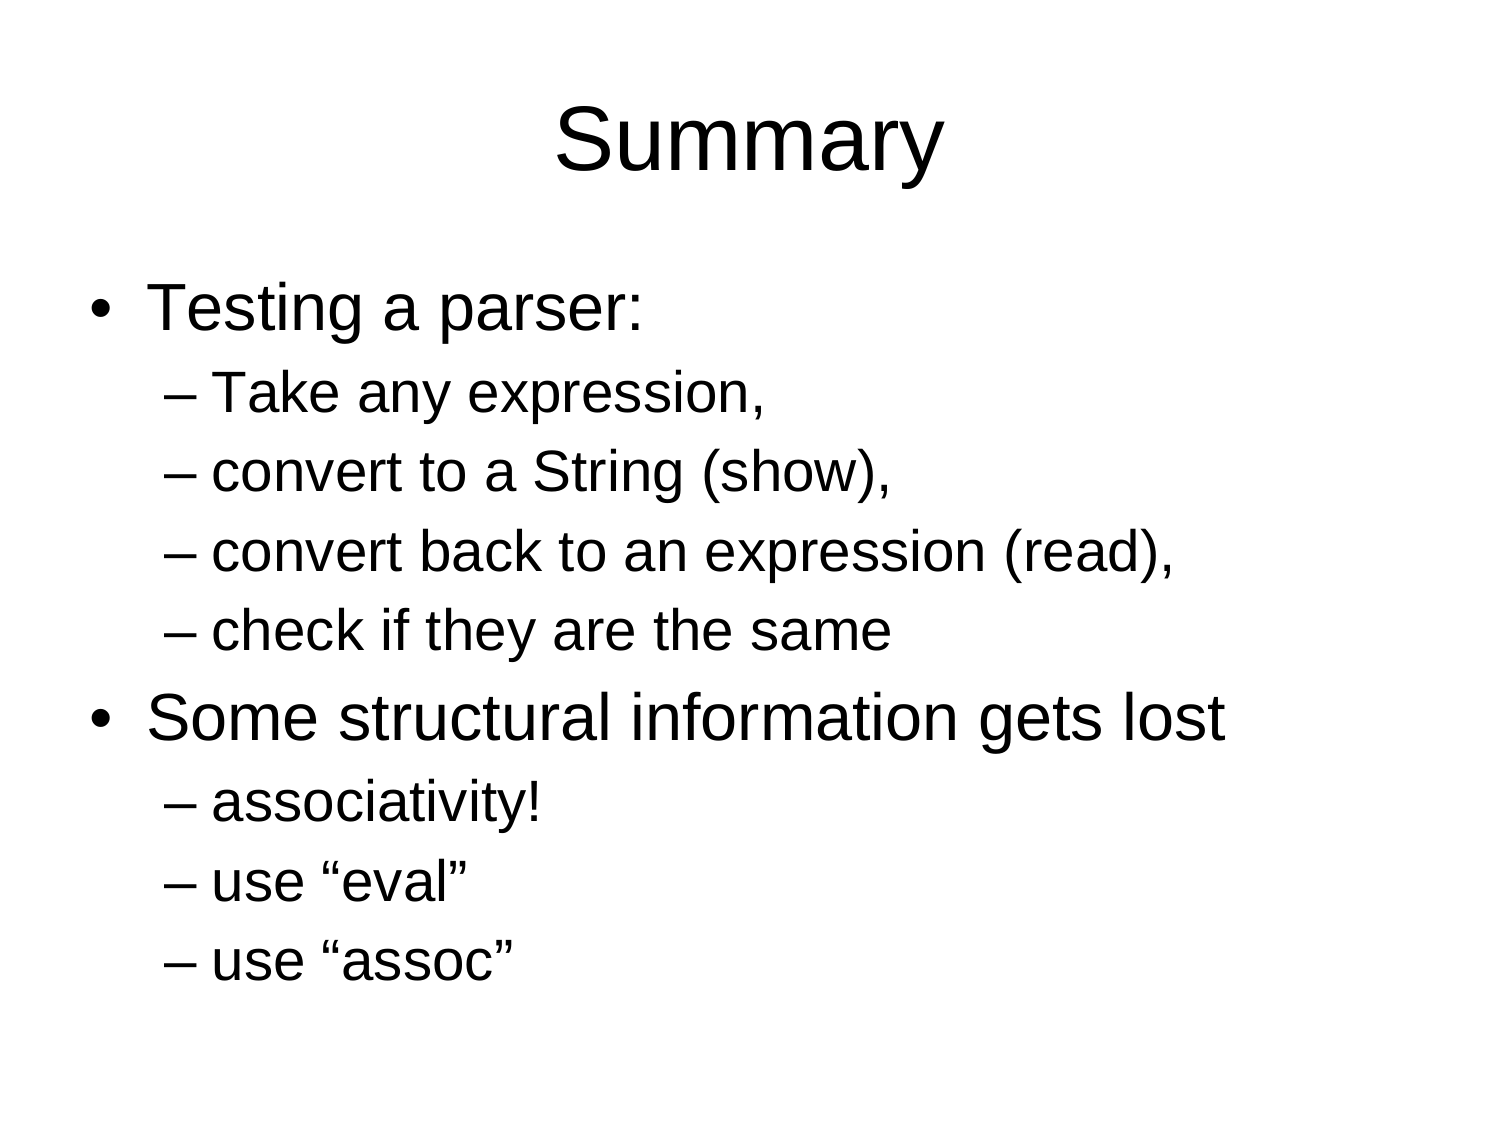

# Summary
Testing a parser:
Take any expression,
convert to a String (show),
convert back to an expression (read),
check if they are the same
Some structural information gets lost
associativity!
use “eval”
use “assoc”